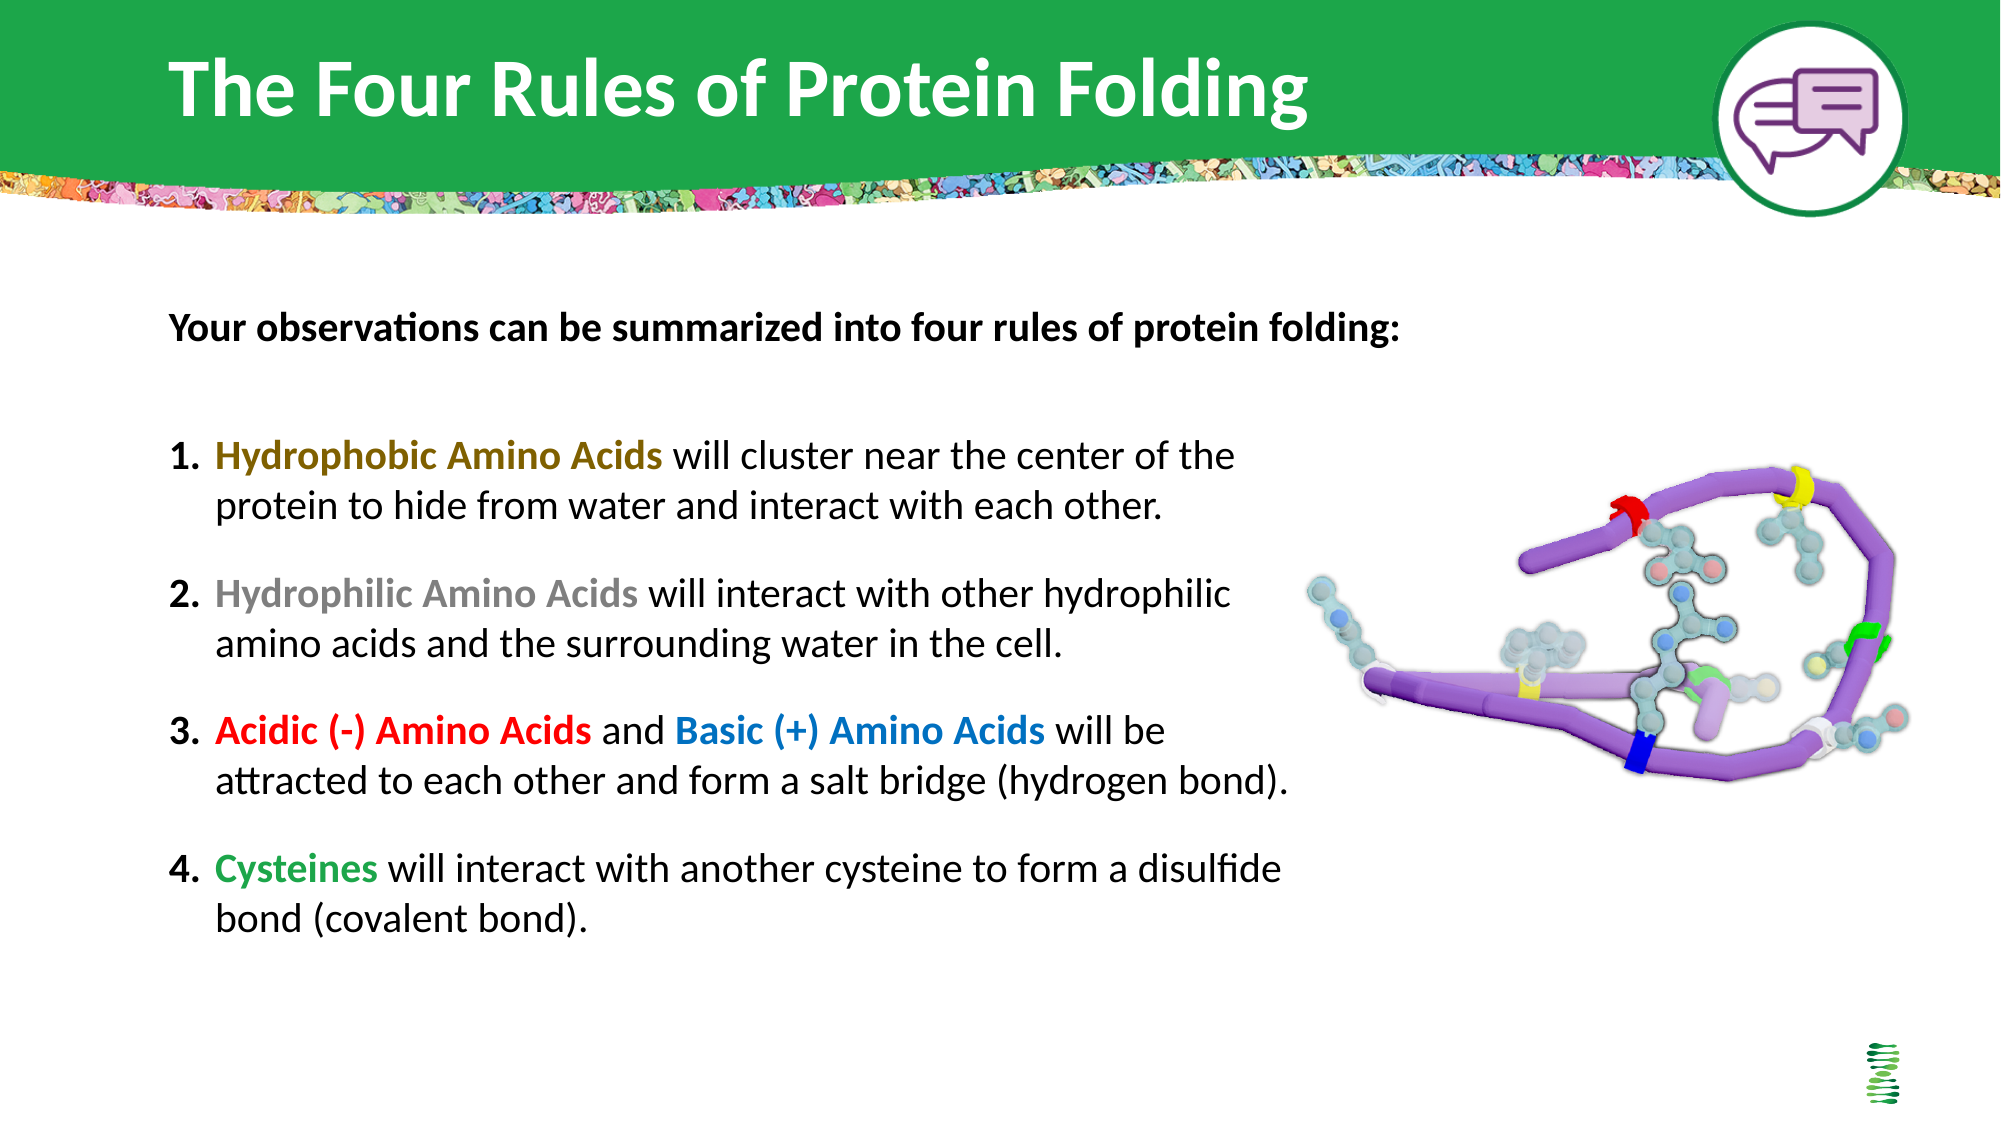

The Four Rules of Protein Folding
Your observations can be summarized into four rules of protein folding:
Hydrophobic Amino Acids will cluster near the center of the protein to hide from water and interact with each other.
Hydrophilic Amino Acids will interact with other hydrophilic amino acids and the surrounding water in the cell.
Acidic (-) Amino Acids and Basic (+) Amino Acids will be attracted to each other and form a salt bridge (hydrogen bond).
Cysteines will interact with another cysteine to form a disulfide bond (covalent bond).